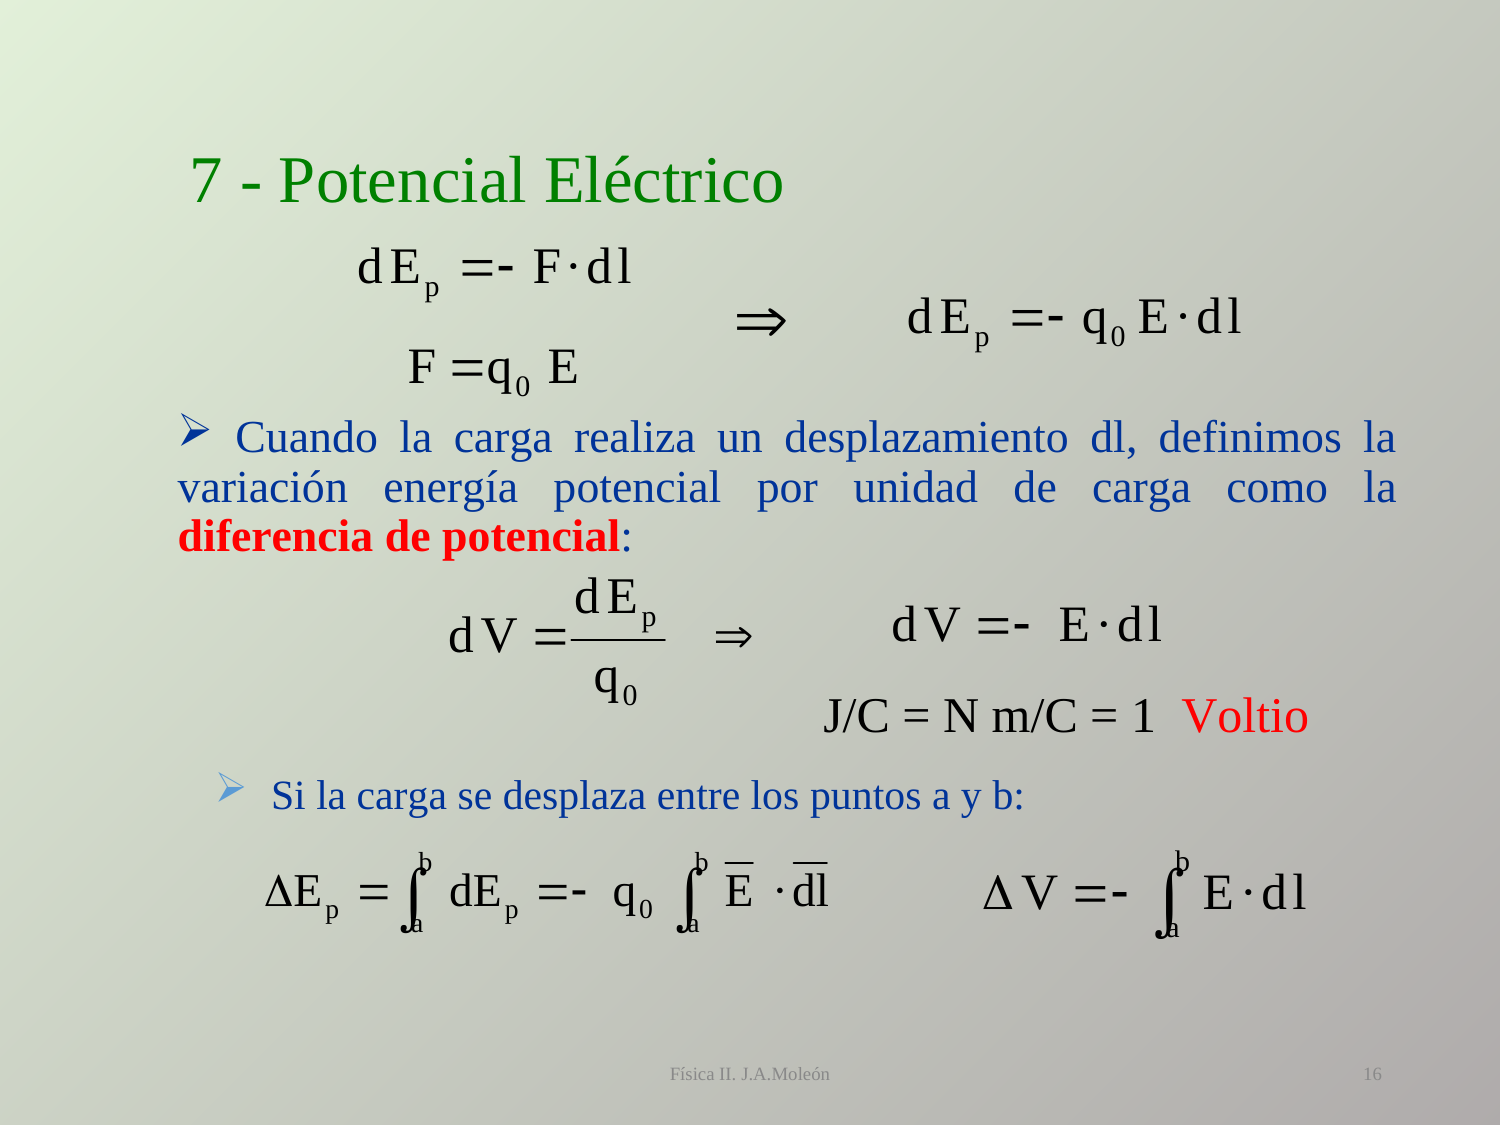

# 7 - Potencial Eléctrico
 Cuando la carga realiza un desplazamiento dl, definimos la variación energía potencial por unidad de carga como la diferencia de potencial:
 J/C = N m/C = 1 Voltio
Si la carga se desplaza entre los puntos a y b:
Física II. J.A.Moleón